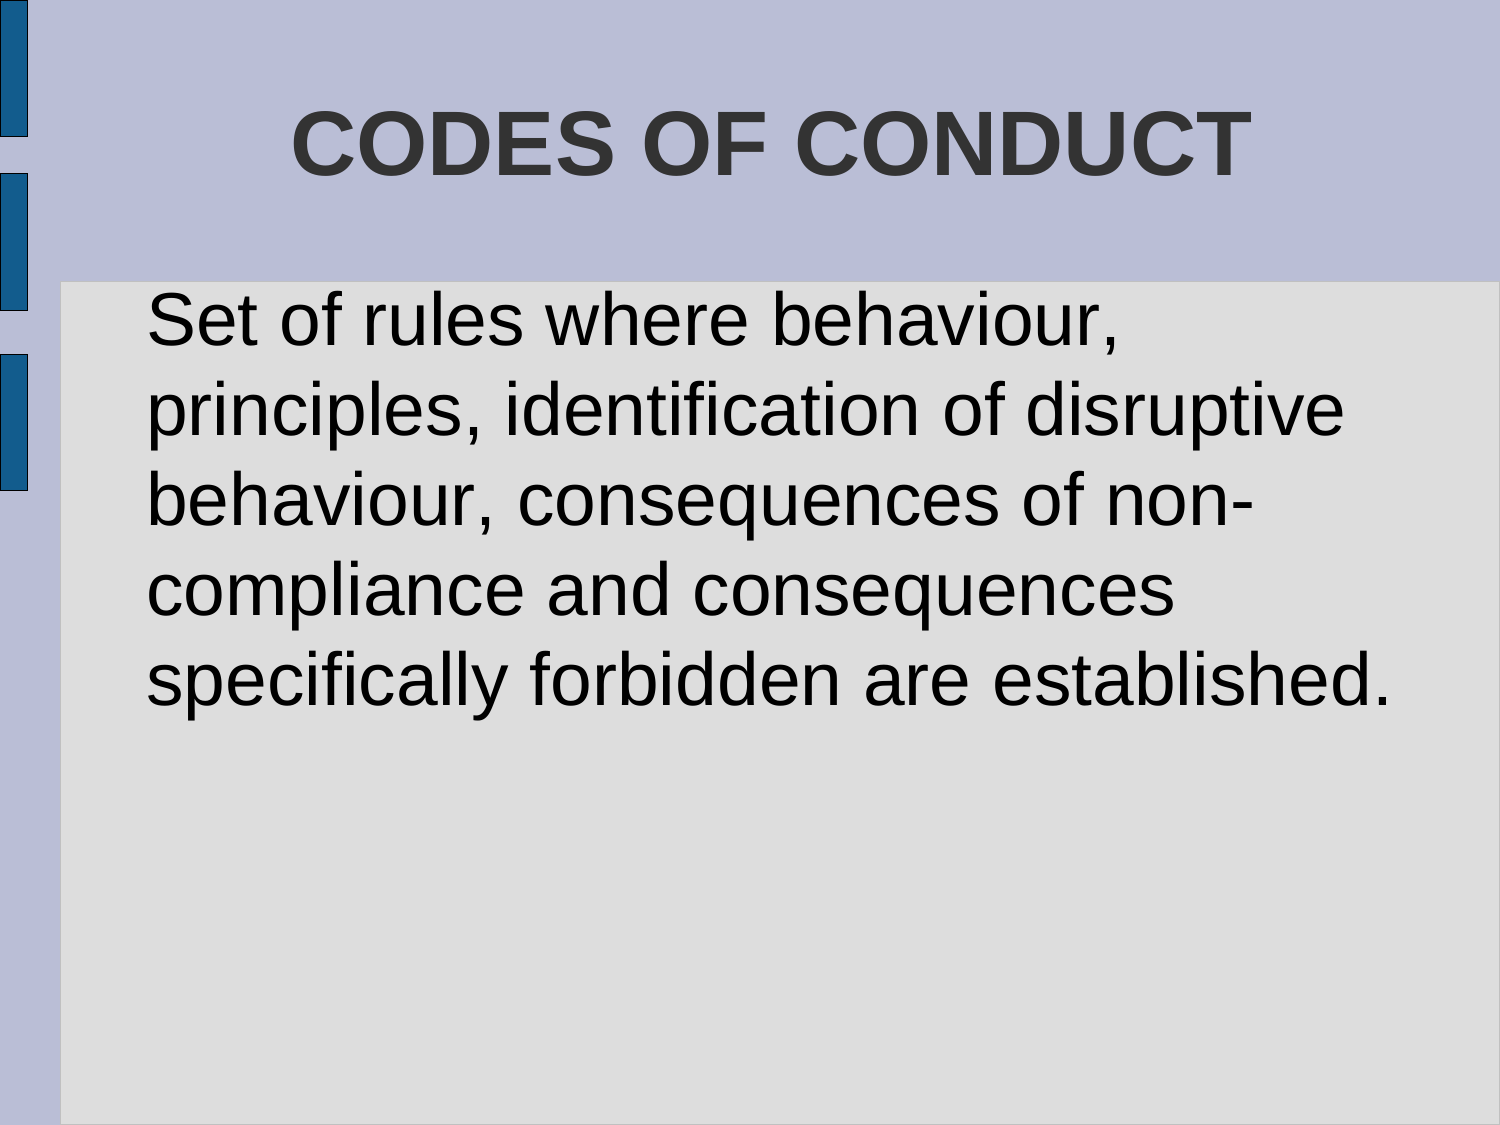

# CODES OF CONDUCT
 	Set of rules where behaviour, principles, identification of disruptive behaviour, consequences of non-compliance and consequences specifically forbidden are established.